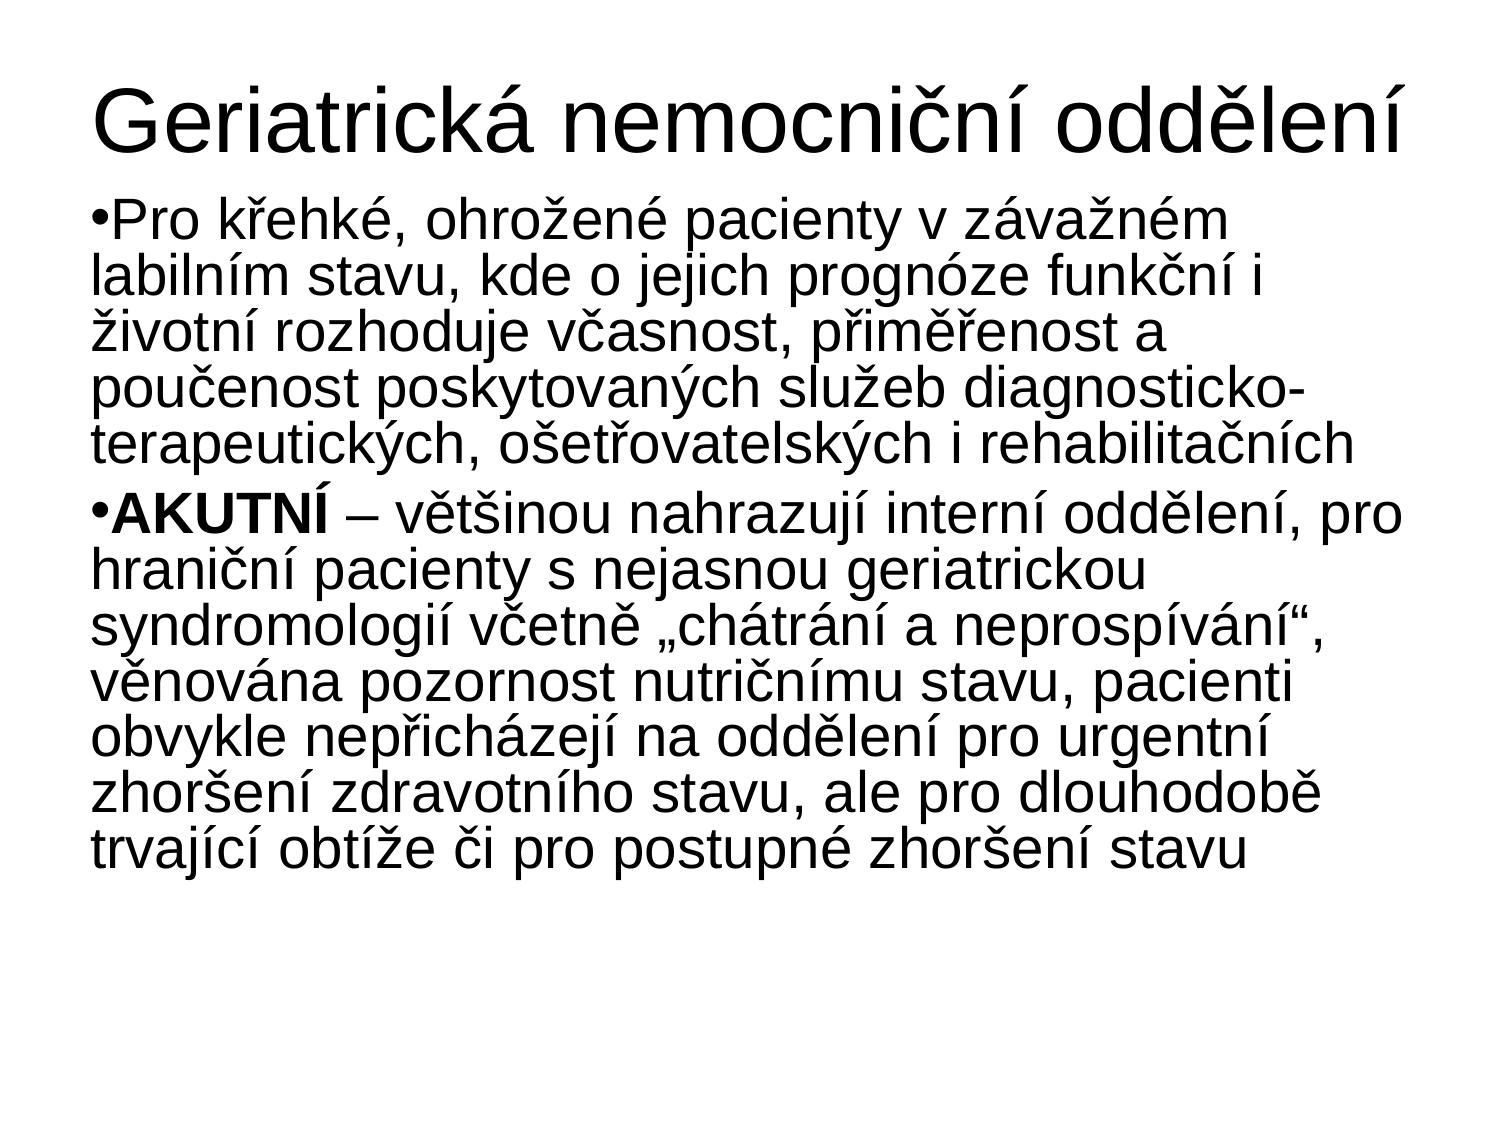

# Geriatrická nemocniční oddělení
Pro křehké, ohrožené pacienty v závažném labilním stavu, kde o jejich prognóze funkční i životní rozhoduje včasnost, přiměřenost a poučenost poskytovaných služeb diagnosticko-terapeutických, ošetřovatelských i rehabilitačních
AKUTNÍ – většinou nahrazují interní oddělení, pro hraniční pacienty s nejasnou geriatrickou syndromologií včetně „chátrání a neprospívání“, věnována pozornost nutričnímu stavu, pacienti obvykle nepřicházejí na oddělení pro urgentní zhoršení zdravotního stavu, ale pro dlouhodobě trvající obtíže či pro postupné zhoršení stavu